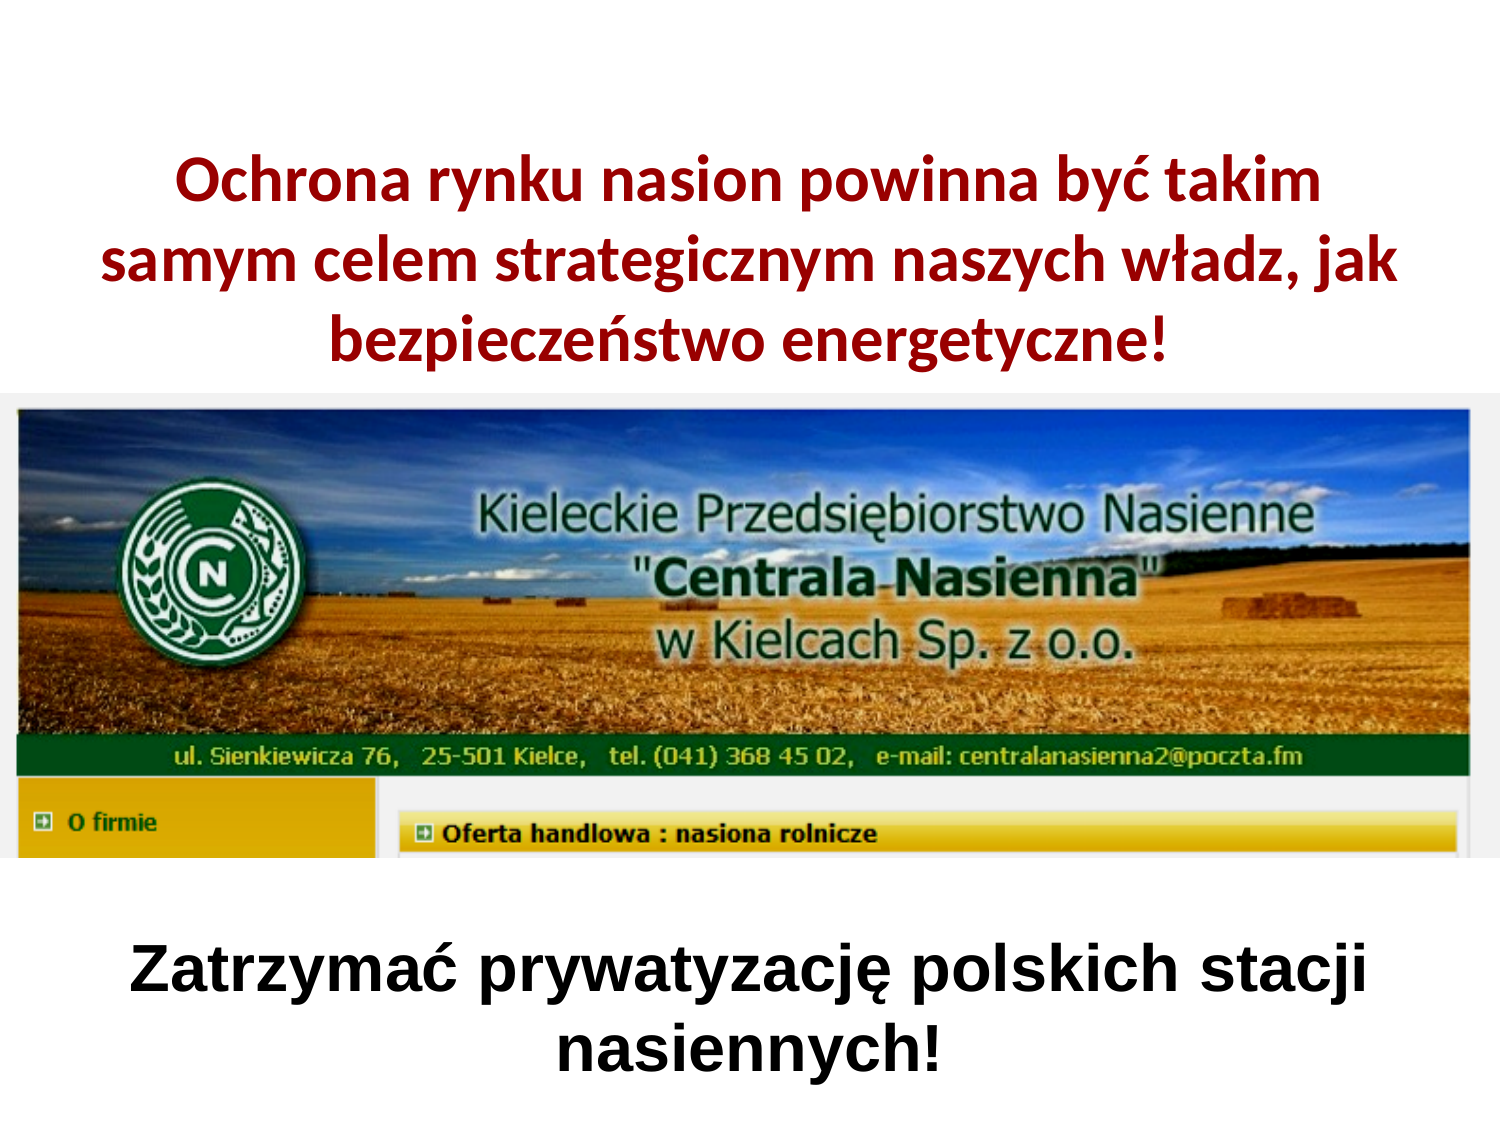

# Ochrona rynku nasion powinna być takim samym celem strategicznym naszych władz, jak bezpieczeństwo energetyczne!
Zatrzymać prywatyzację polskich stacji nasiennych!